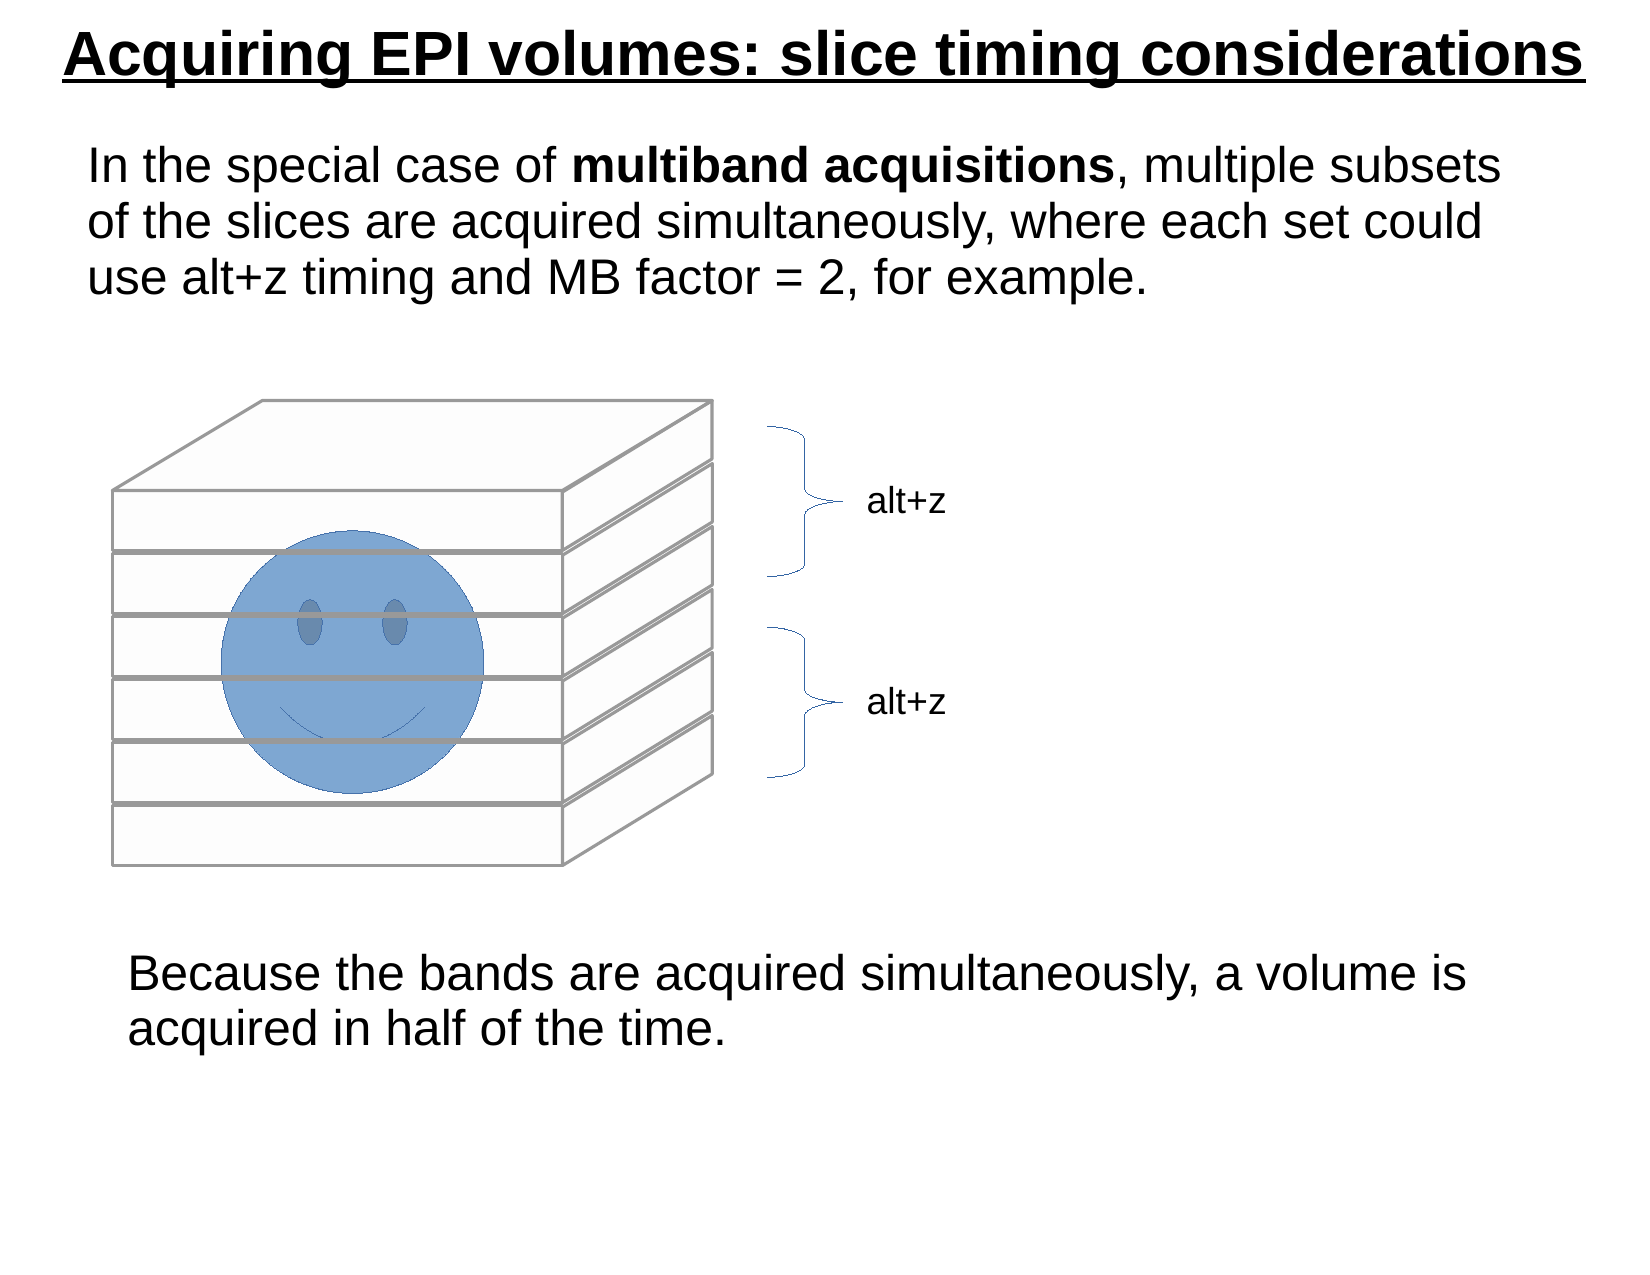

Acquiring EPI volumes: slice timing considerations
In the special case of multiband acquisitions, multiple subsets of the slices are acquired simultaneously, where each set could use alt+z timing and MB factor = 2, for example.
alt+z
alt+z
Because the bands are acquired simultaneously, a volume is acquired in half of the time.